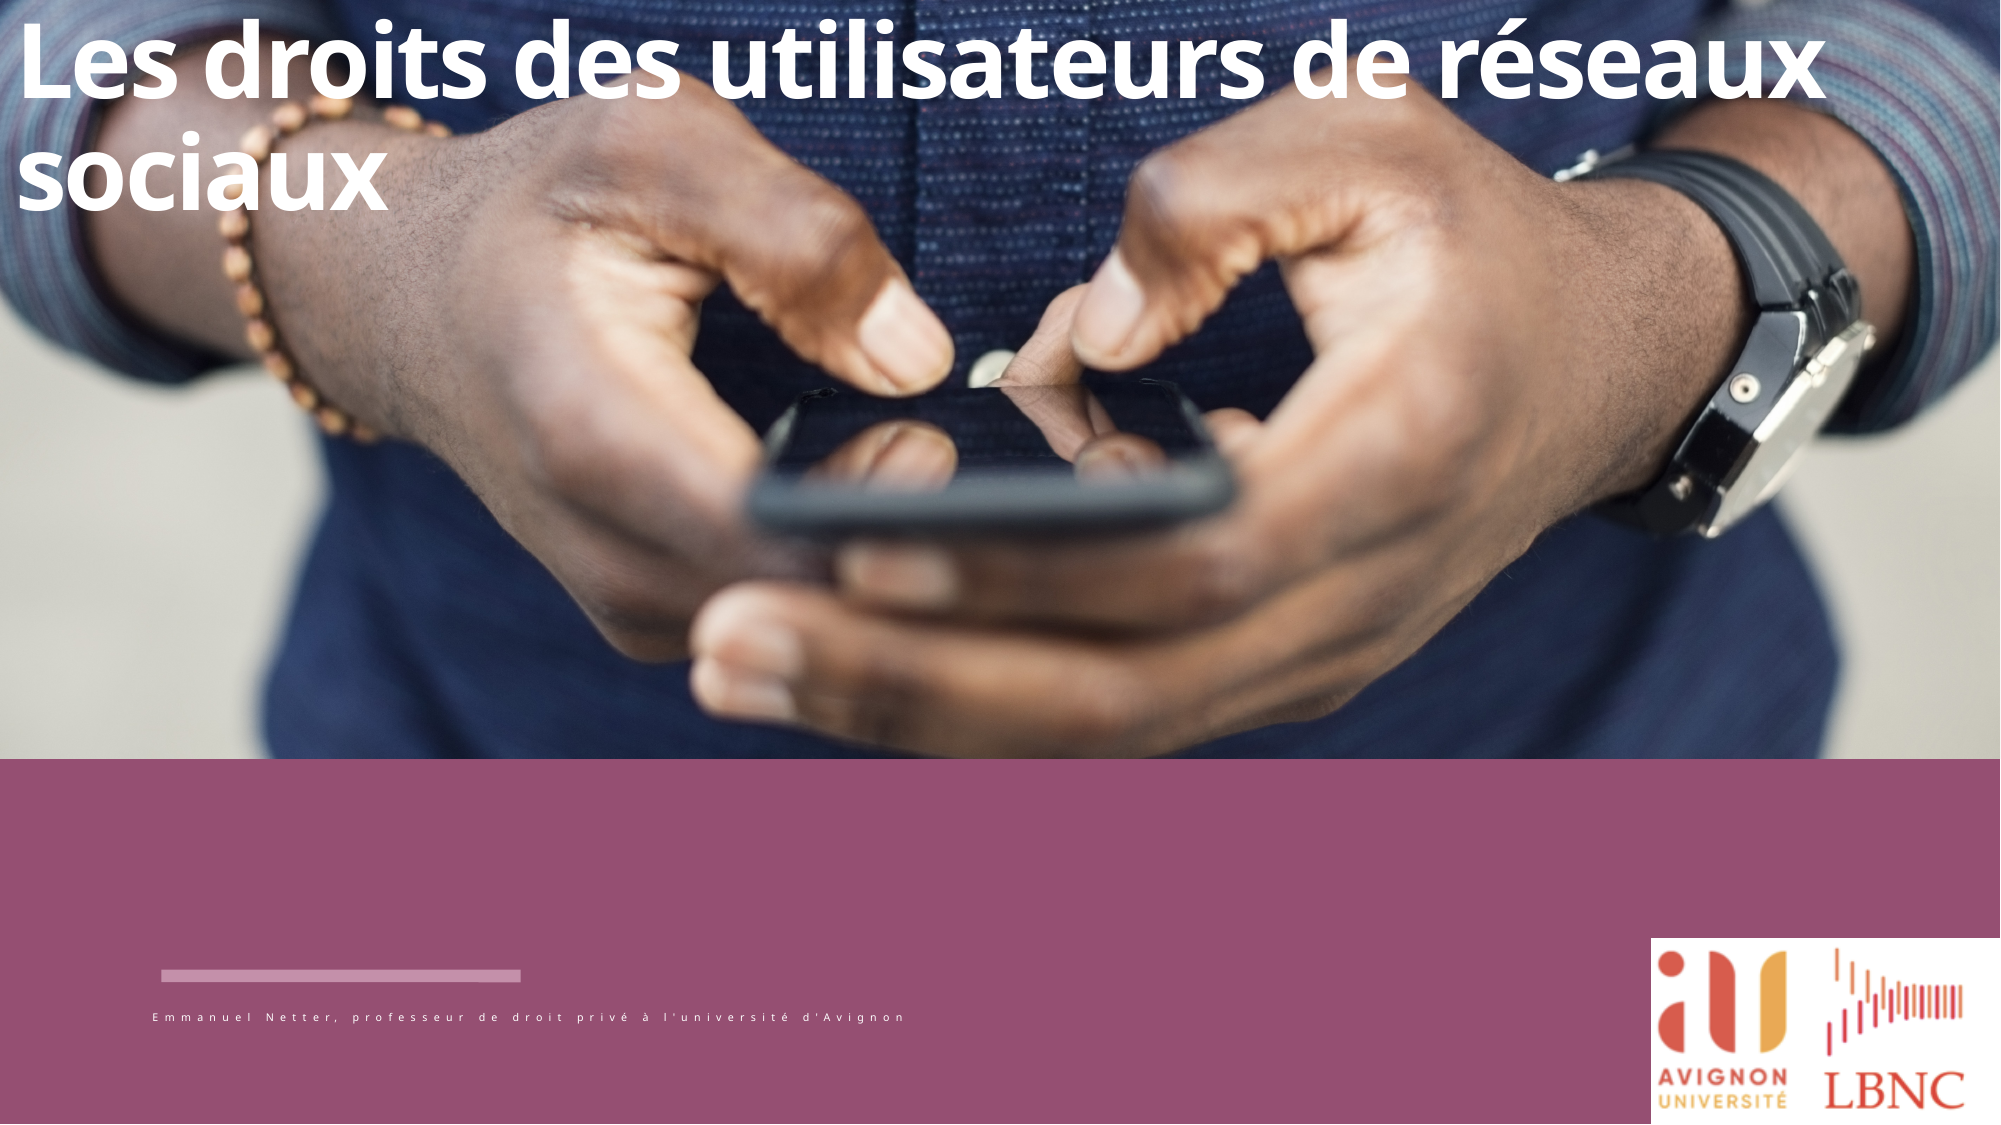

# Les droits des utilisateurs de réseaux sociaux
Emmanuel Netter, professeur de droit privé à l'université d'Avignon